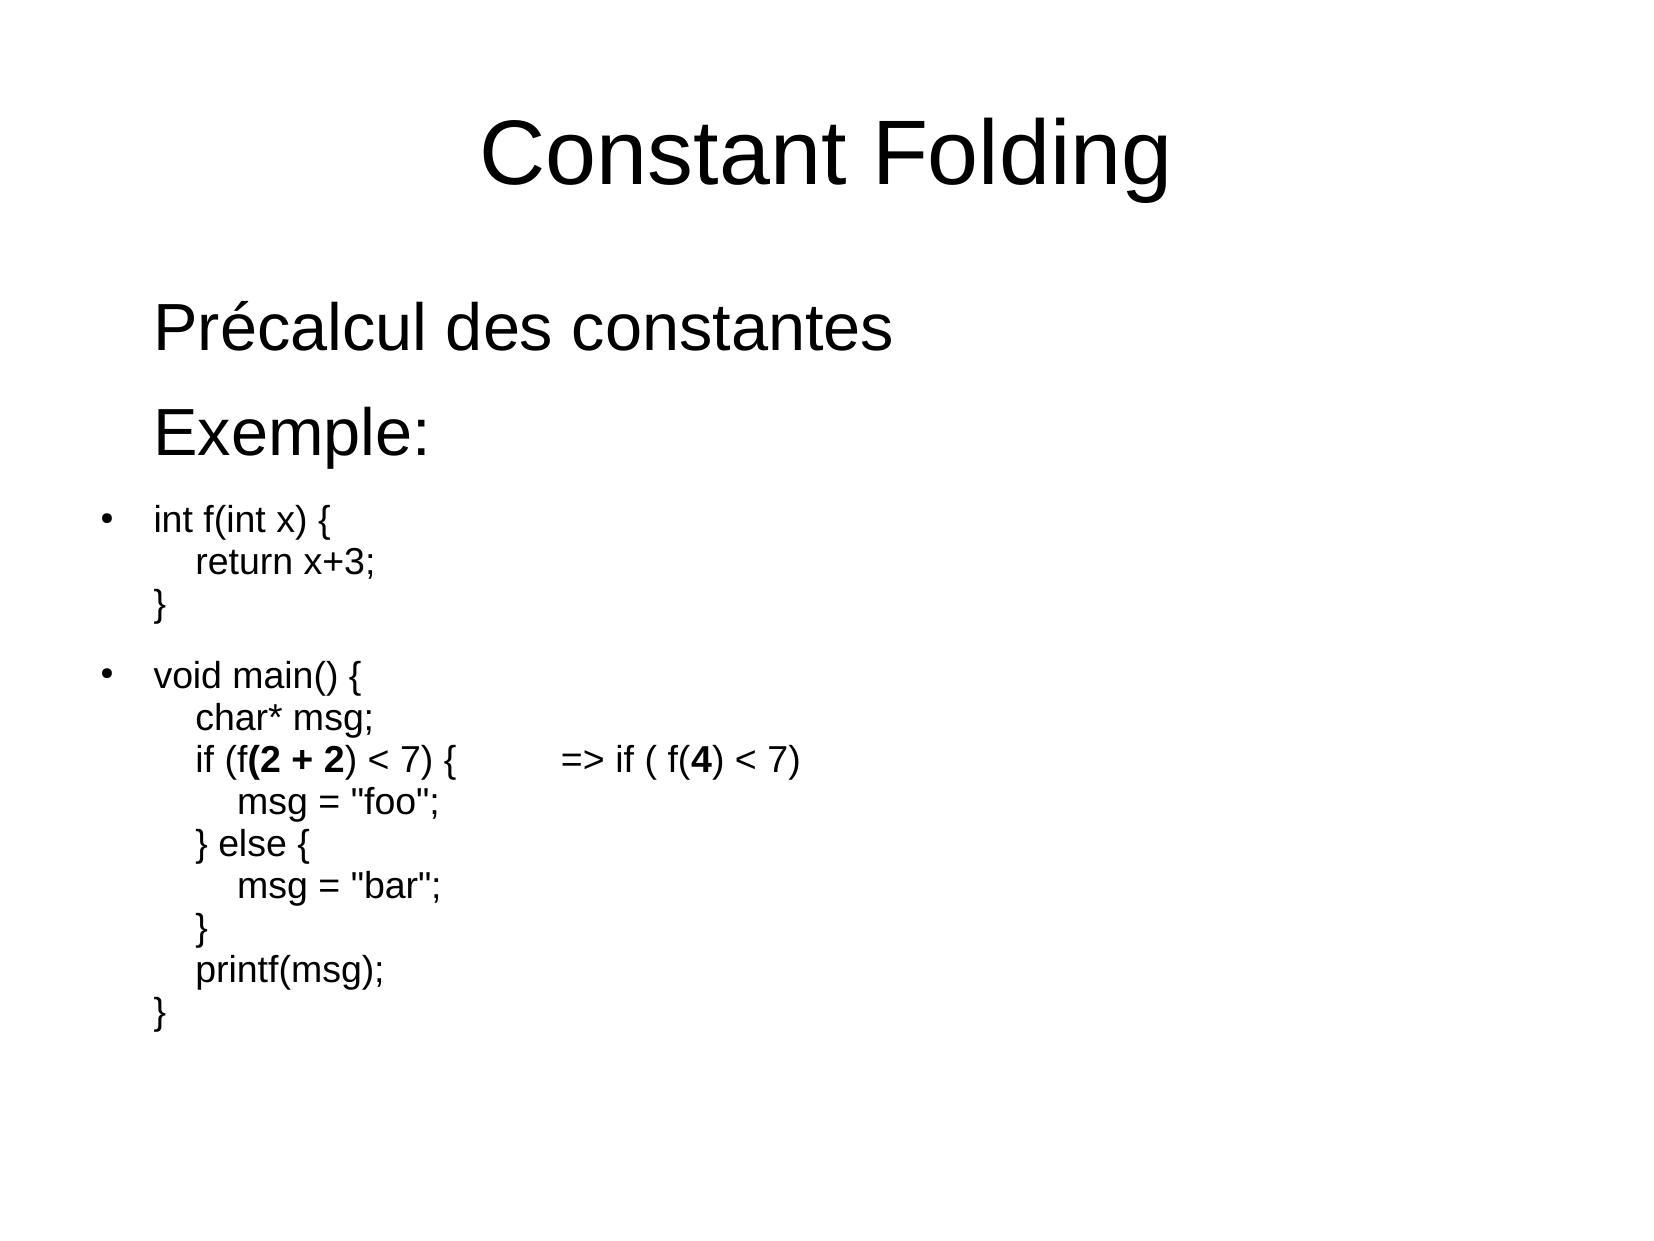

# Constant Folding
Précalcul des constantes
Exemple:
int f(int x) {
 return x+3;
}
void main() {
 char* msg;
 if (f(2 + 2) < 7) { => if ( f(4) < 7)
 msg = "foo";
 } else {
 msg = "bar";
 }
 printf(msg);
}